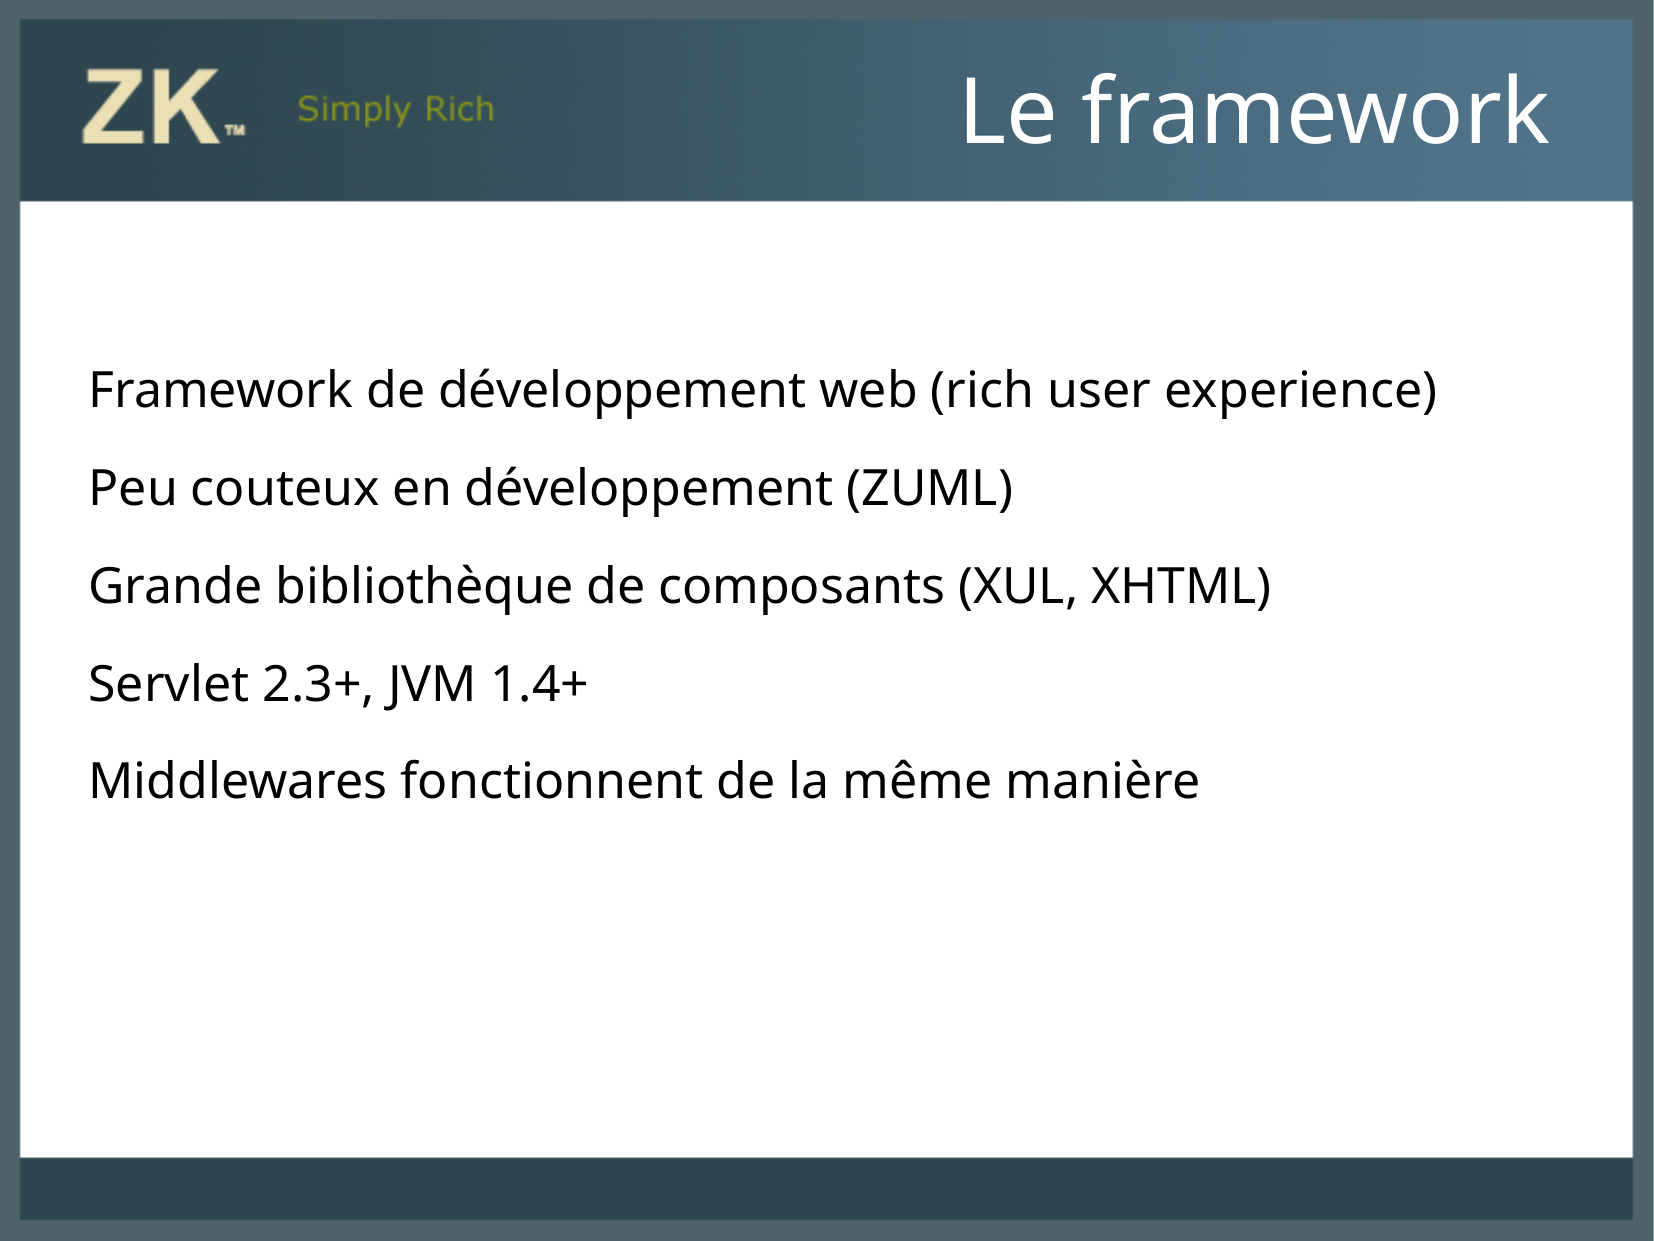

# Le framework
Framework de développement web (rich user experience)
Peu couteux en développement (ZUML)
Grande bibliothèque de composants (XUL, XHTML)
Servlet 2.3+, JVM 1.4+
Middlewares fonctionnent de la même manière